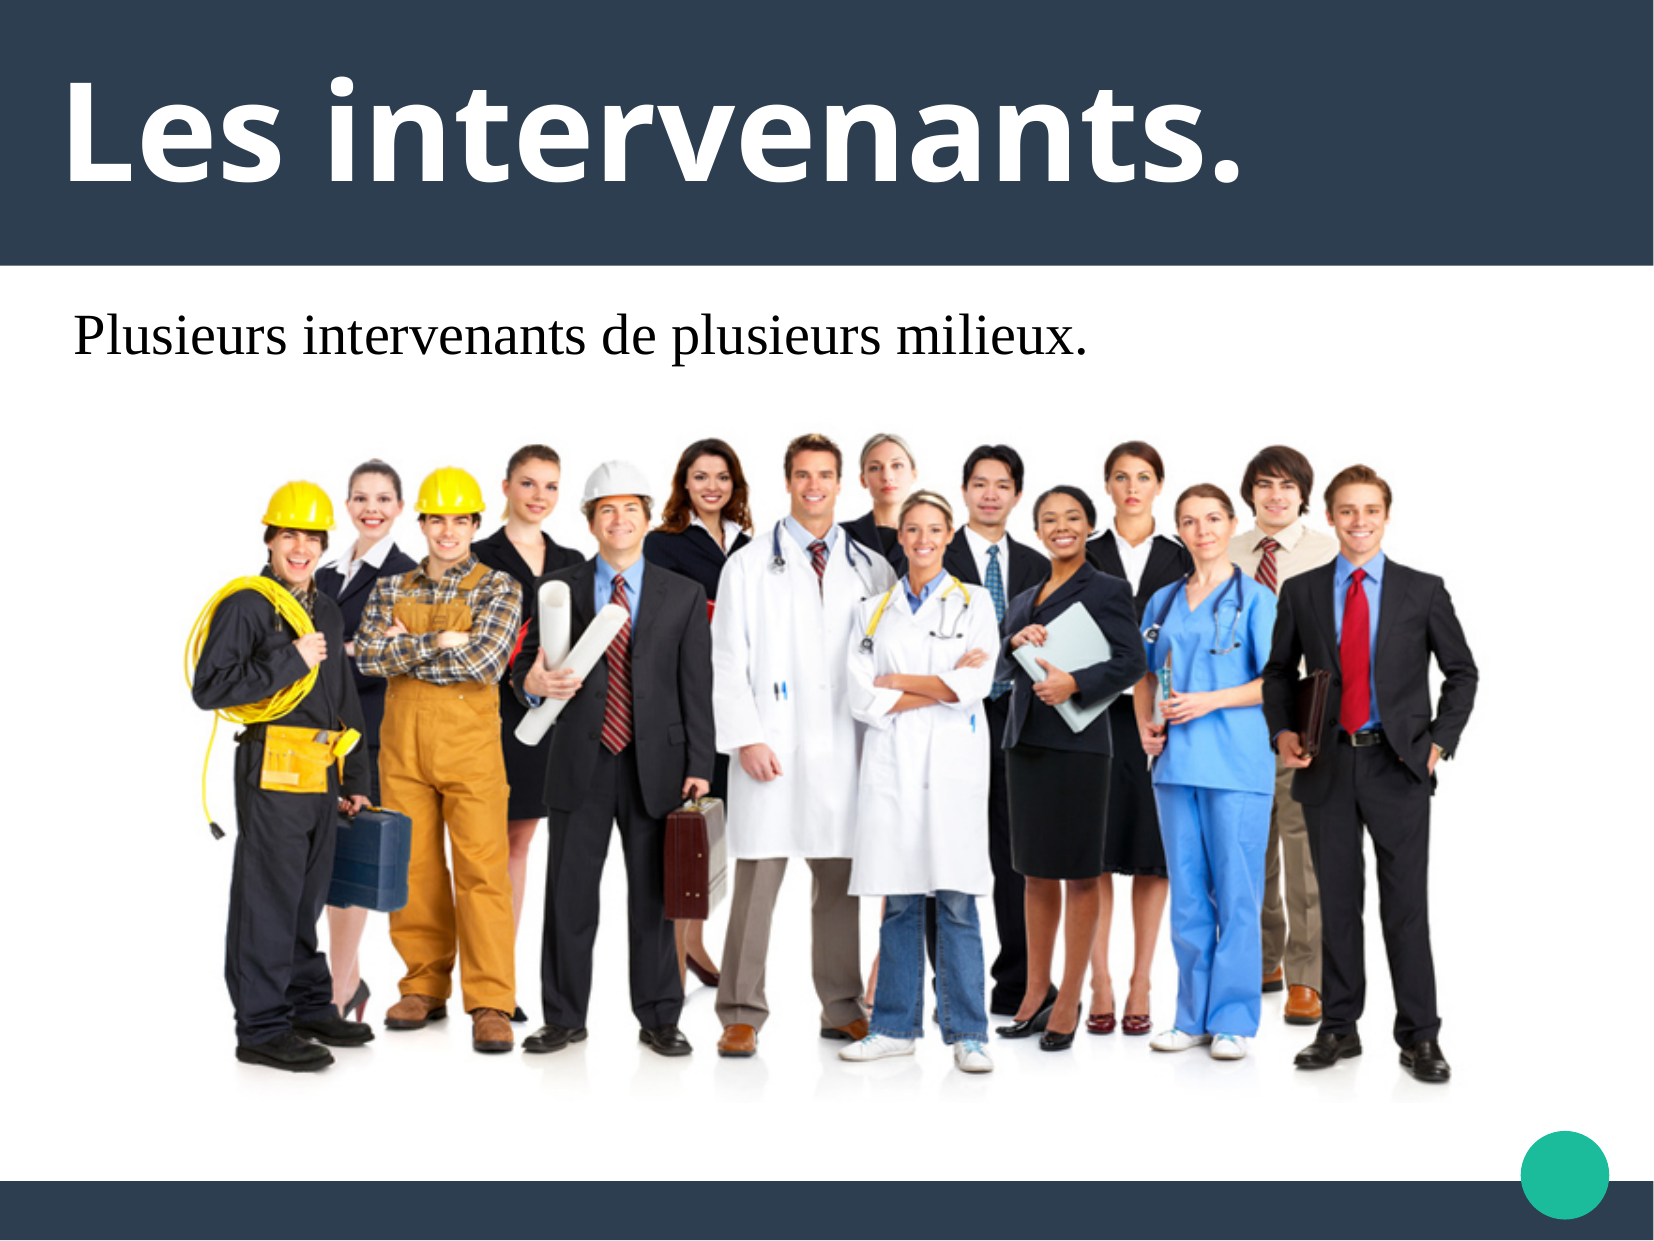

# Les intervenants.
Plusieurs intervenants de plusieurs milieux.